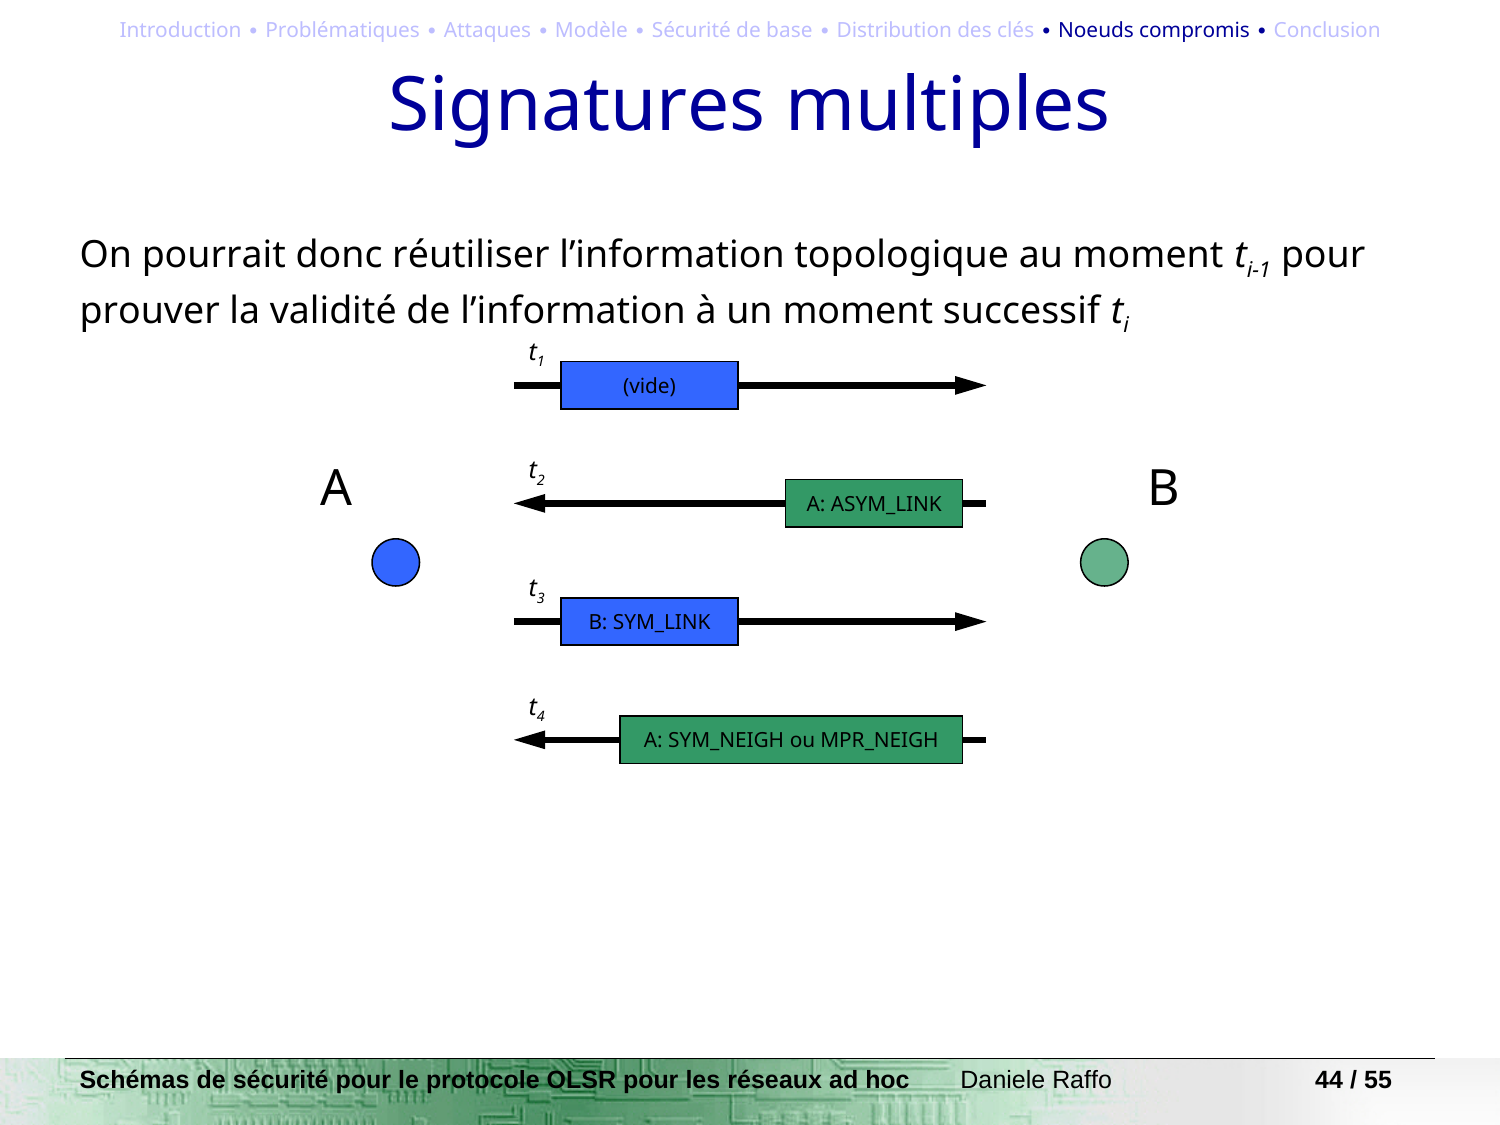

Introduction ∙ Problématiques ∙ Attaques ∙ Modèle ∙ Sécurité de base ∙ Distribution des clés ∙ Noeuds compromis ∙ Conclusion
Signatures multiples
On pourrait donc réutiliser l’information topologique au moment ti-1 pour prouver la validité de l’information à un moment successif ti
t1
(vide)
A
t2
B
A: ASYM_LINK
t3
B: SYM_LINK
t4
A: SYM_NEIGH ou MPR_NEIGH
44
Schémas de sécurité pour le protocole OLSR pour les réseaux ad hoc Daniele Raffo